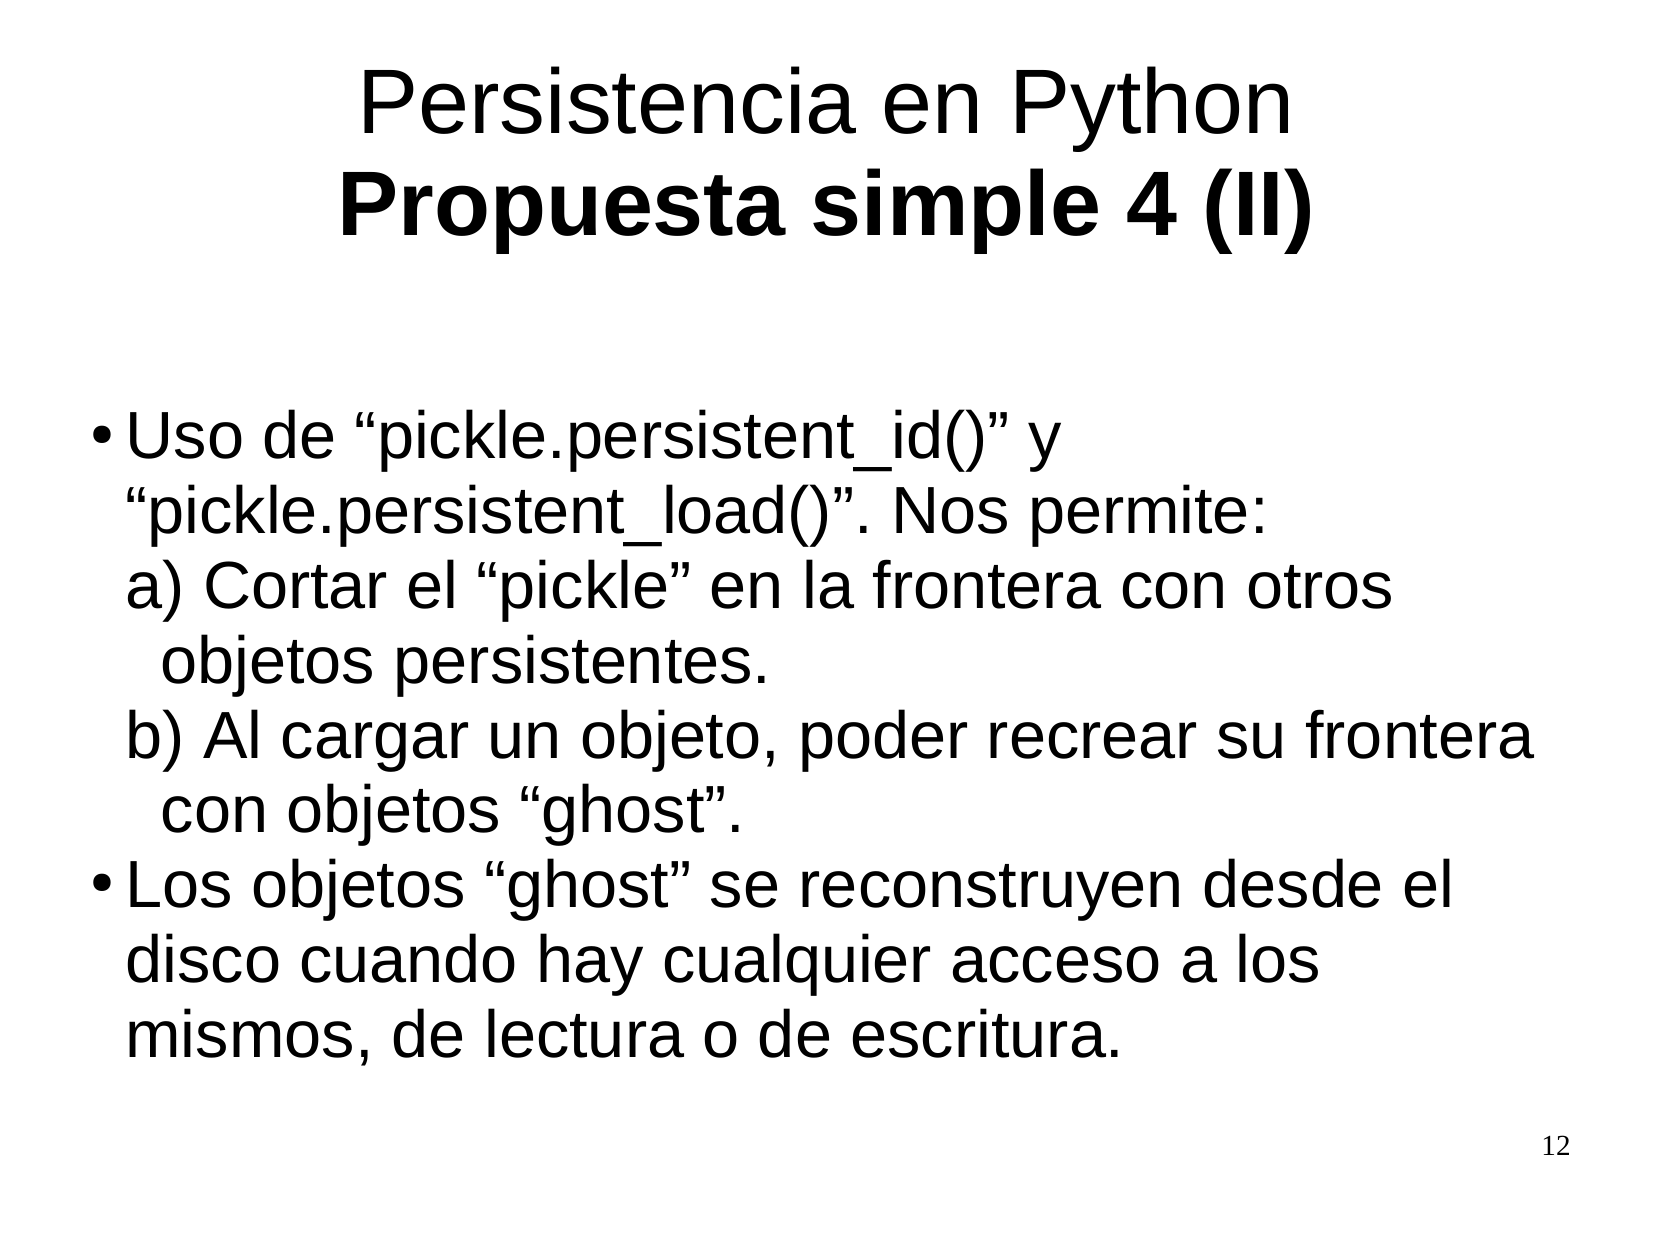

# Persistencia en Python Propuesta simple 4 (II)
Uso de “pickle.persistent_id()” y “pickle.persistent_load()”. Nos permite:
 Cortar el “pickle” en la frontera con otros objetos persistentes.
 Al cargar un objeto, poder recrear su frontera con objetos “ghost”.
Los objetos “ghost” se reconstruyen desde el disco cuando hay cualquier acceso a los mismos, de lectura o de escritura.
12